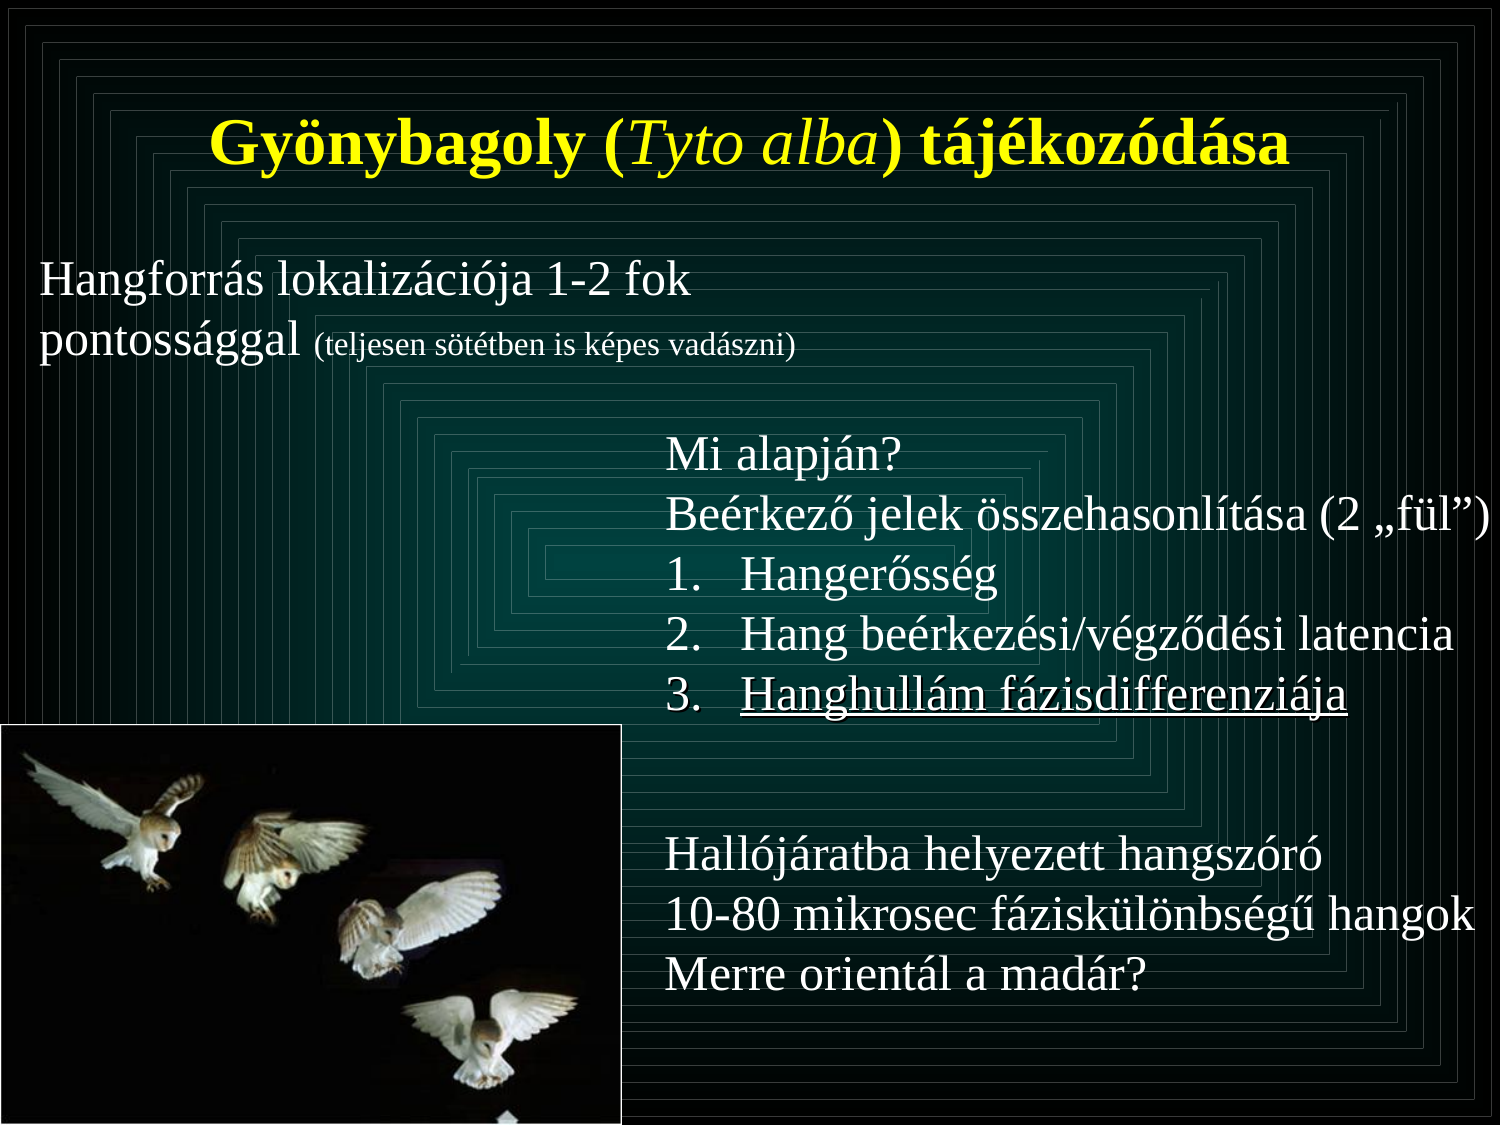

Gyönybagoly (Tyto alba) tájékozódása
Hangforrás lokalizációja 1-2 fok pontossággal (teljesen sötétben is képes vadászni)
Mi alapján?
Beérkező jelek összehasonlítása (2 „fül”)
Hangerősség
Hang beérkezési/végződési latencia
Hanghullám fázisdifferenziája
Hallójáratba helyezett hangszóró
10-80 mikrosec fáziskülönbségű hangok
Merre orientál a madár?